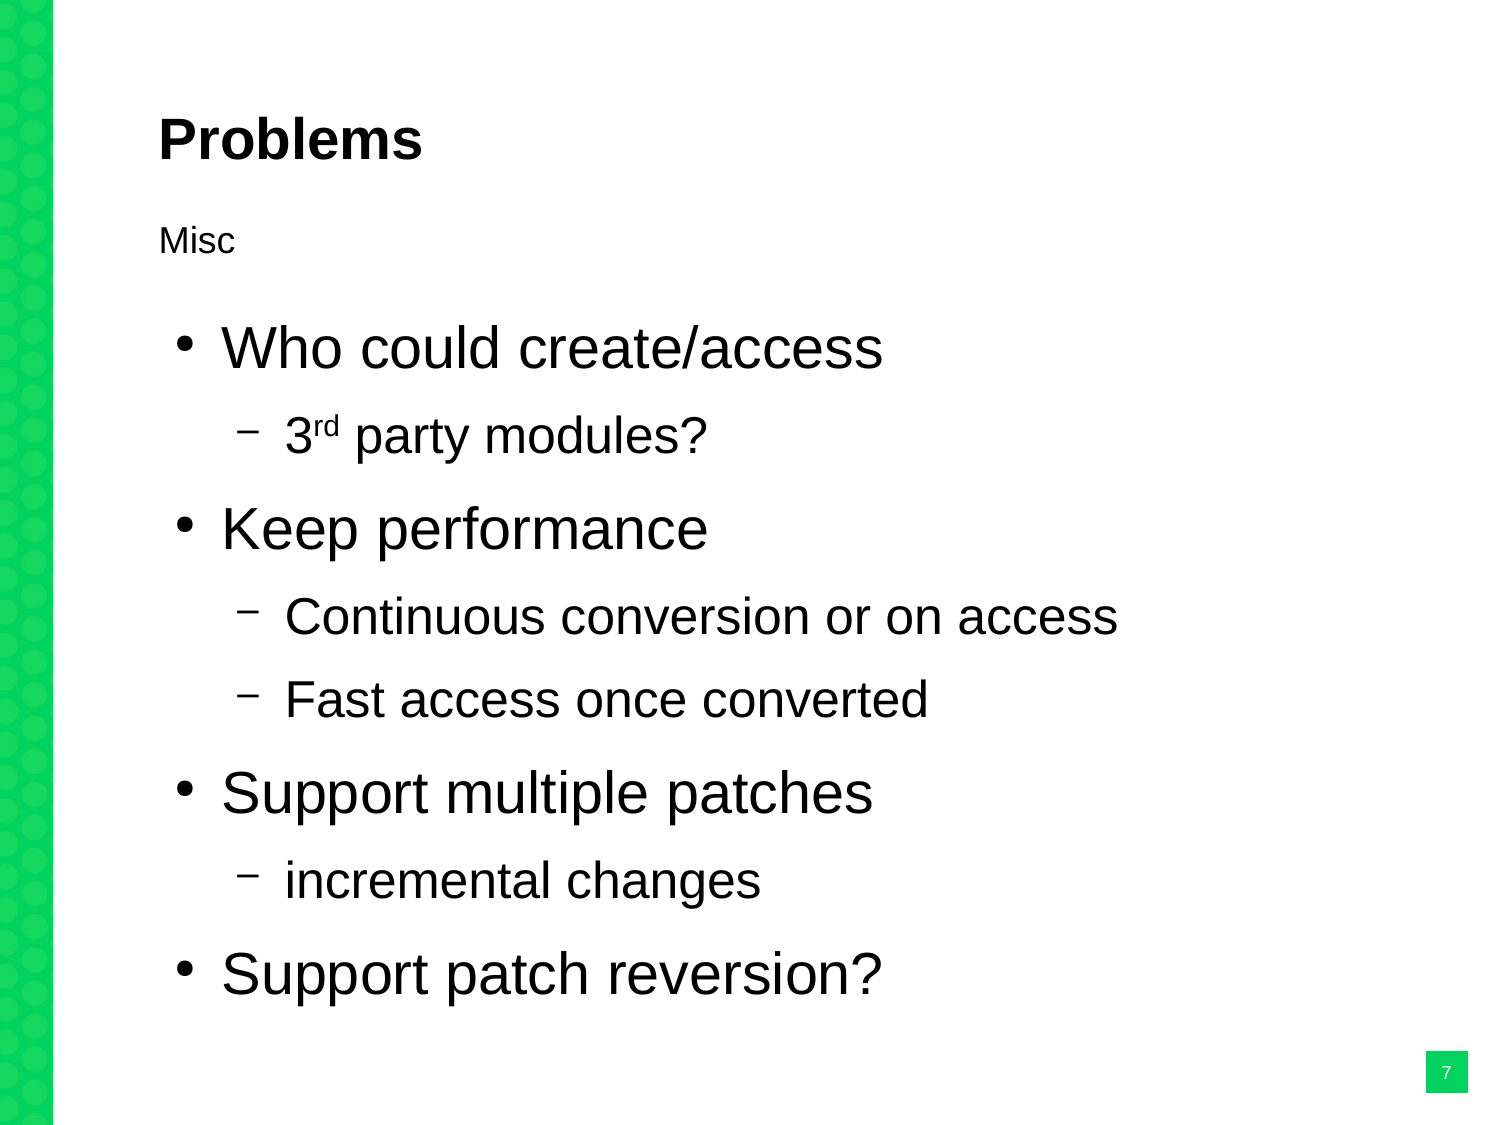

# Problems
Misc
Who could create/access
3rd party modules?
Keep performance
Continuous conversion or on access
Fast access once converted
Support multiple patches
incremental changes
Support patch reversion?